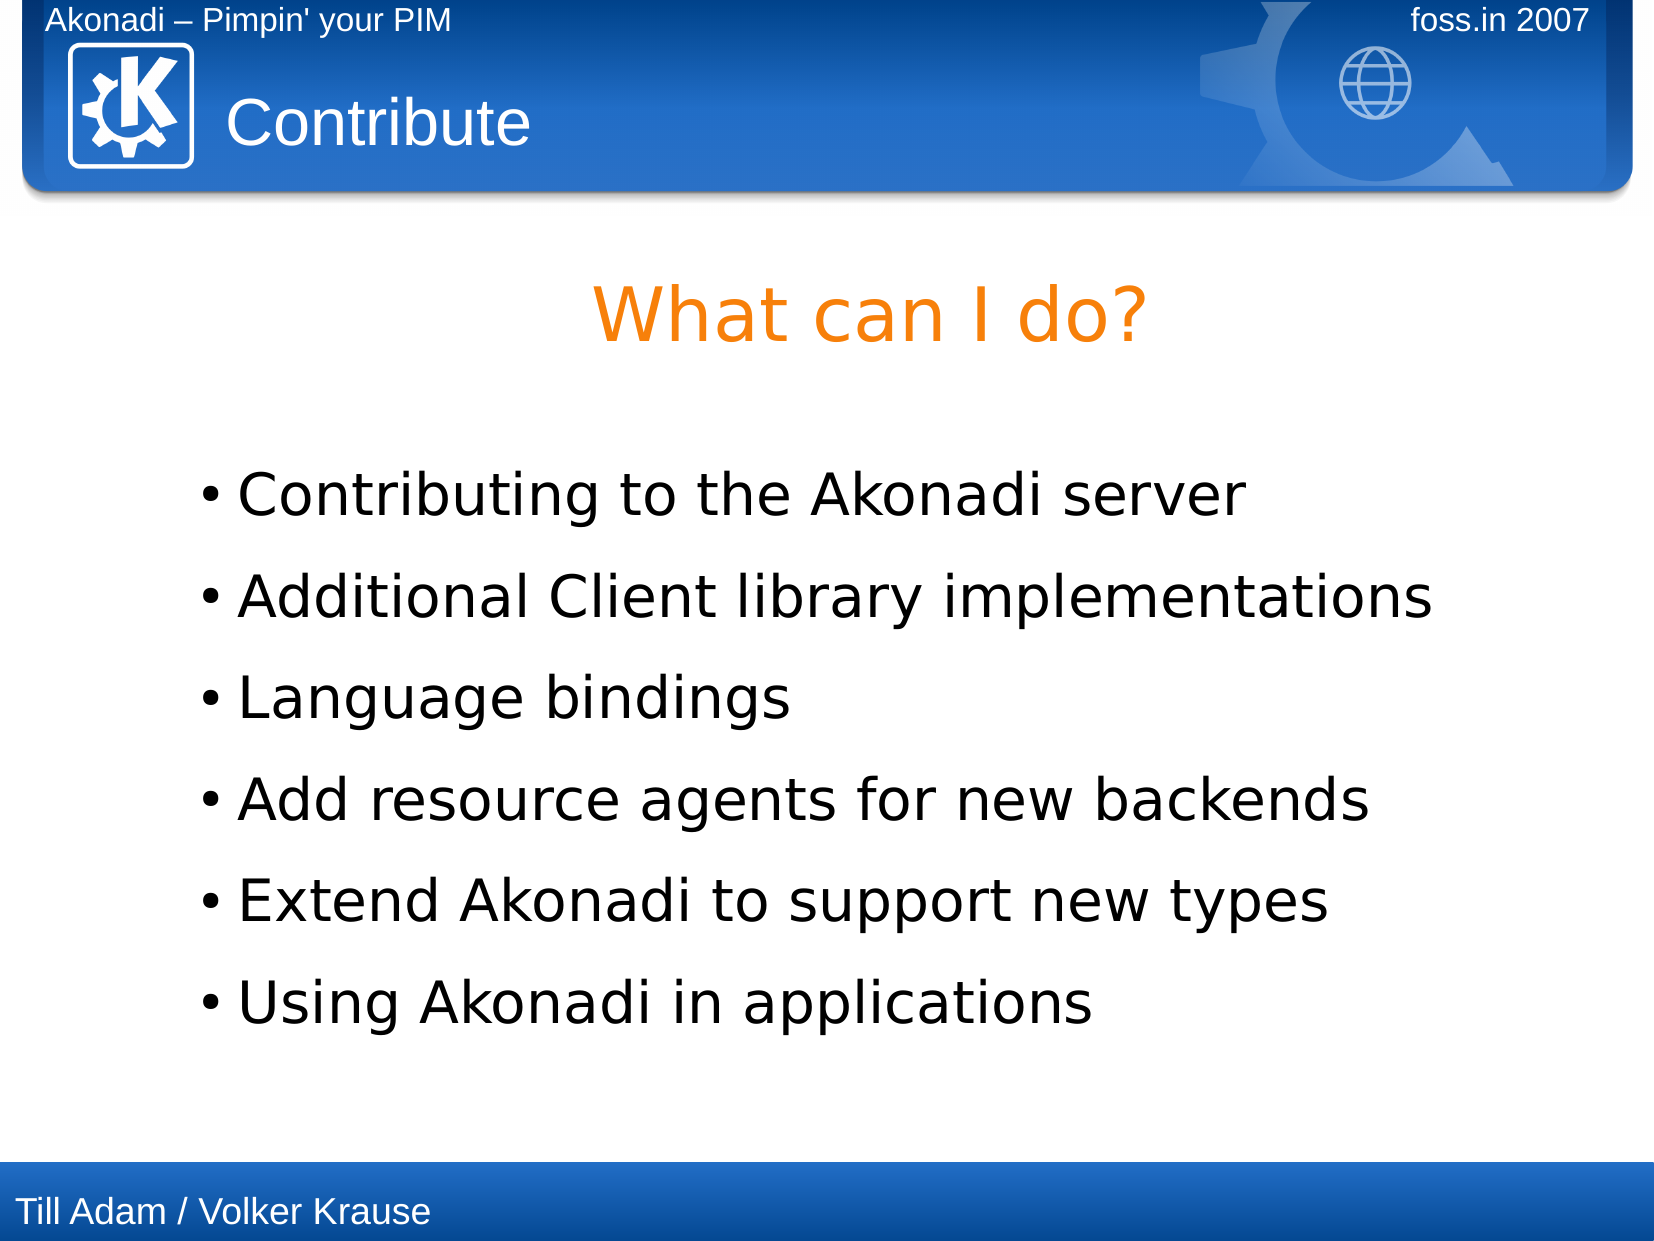

# Contribute
What can I do?
Contributing to the Akonadi server
Additional Client library implementations
Language bindings
Add resource agents for new backends
Extend Akonadi to support new types
Using Akonadi in applications